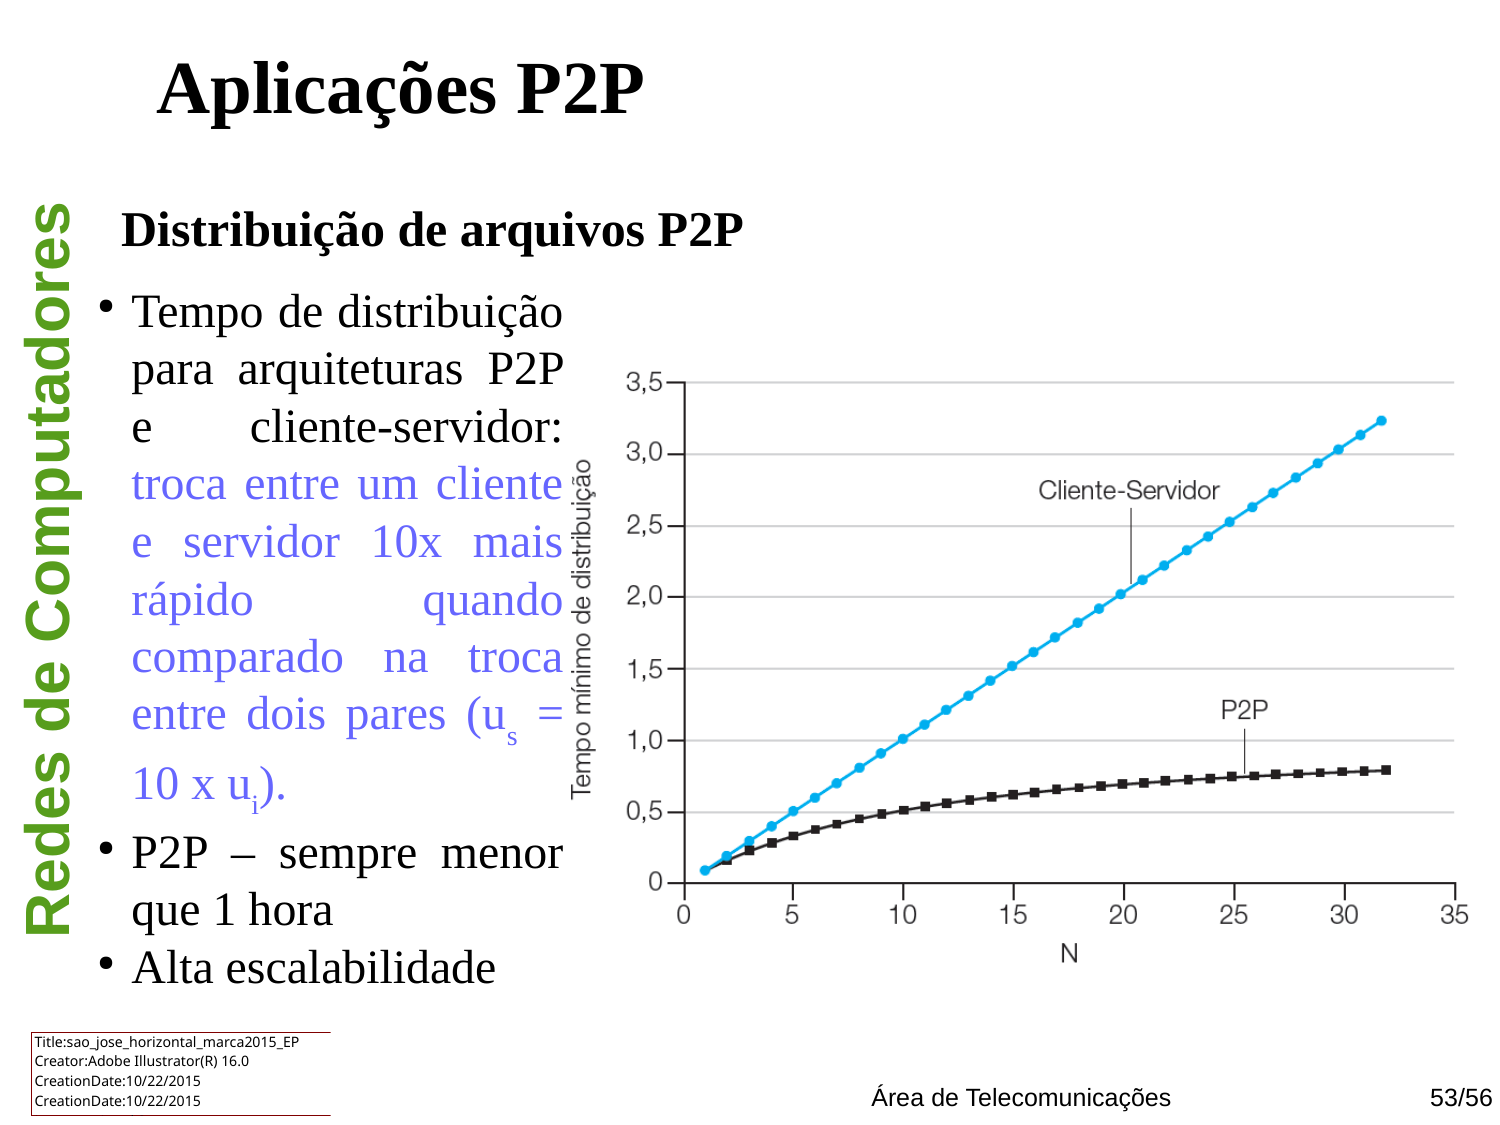

Aplicações P2P
Distribuição de arquivos P2P
Tempo de distribuição para arquiteturas P2P e cliente-servidor: troca entre um cliente e servidor 10x mais rápido quando comparado na troca entre dois pares (us = 10 x ui).
P2P – sempre menor que 1 hora
Alta escalabilidade